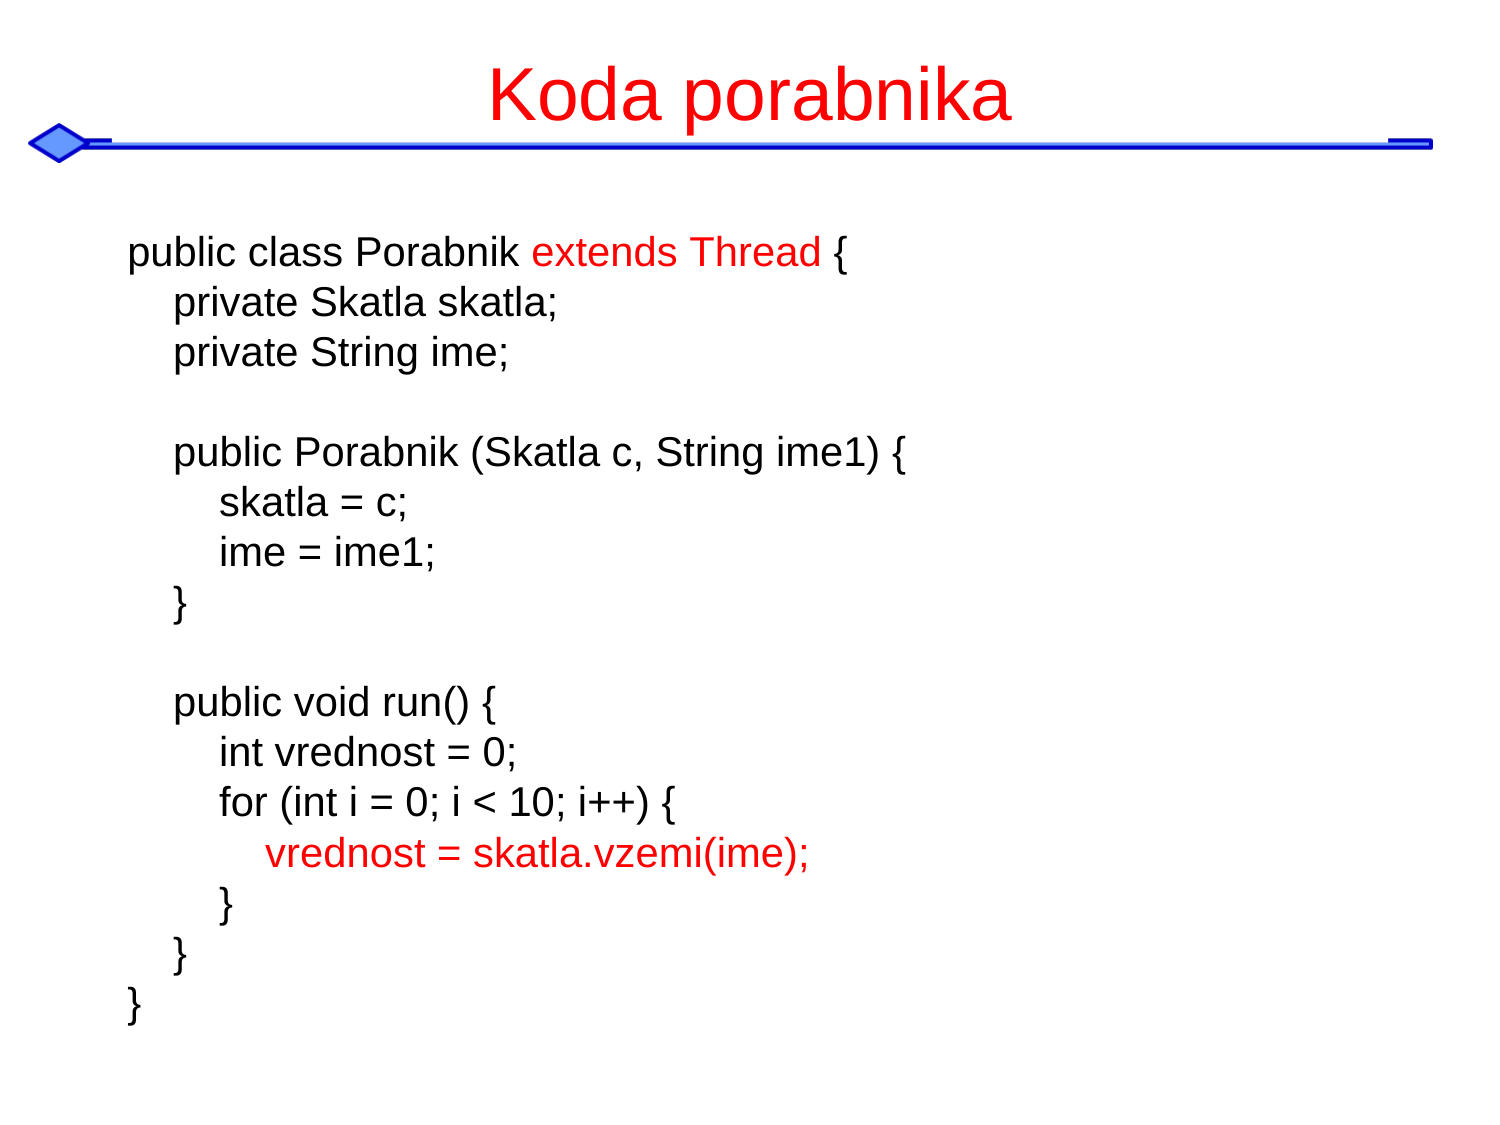

# Koda porabnika
public class Porabnik extends Thread {
 private Skatla skatla;
 private String ime;
 public Porabnik (Skatla c, String ime1) {
 skatla = c;
 ime = ime1;
 }
 public void run() {
 int vrednost = 0;
 for (int i = 0; i < 10; i++) {
 vrednost = skatla.vzemi(ime);
 }
 }
}